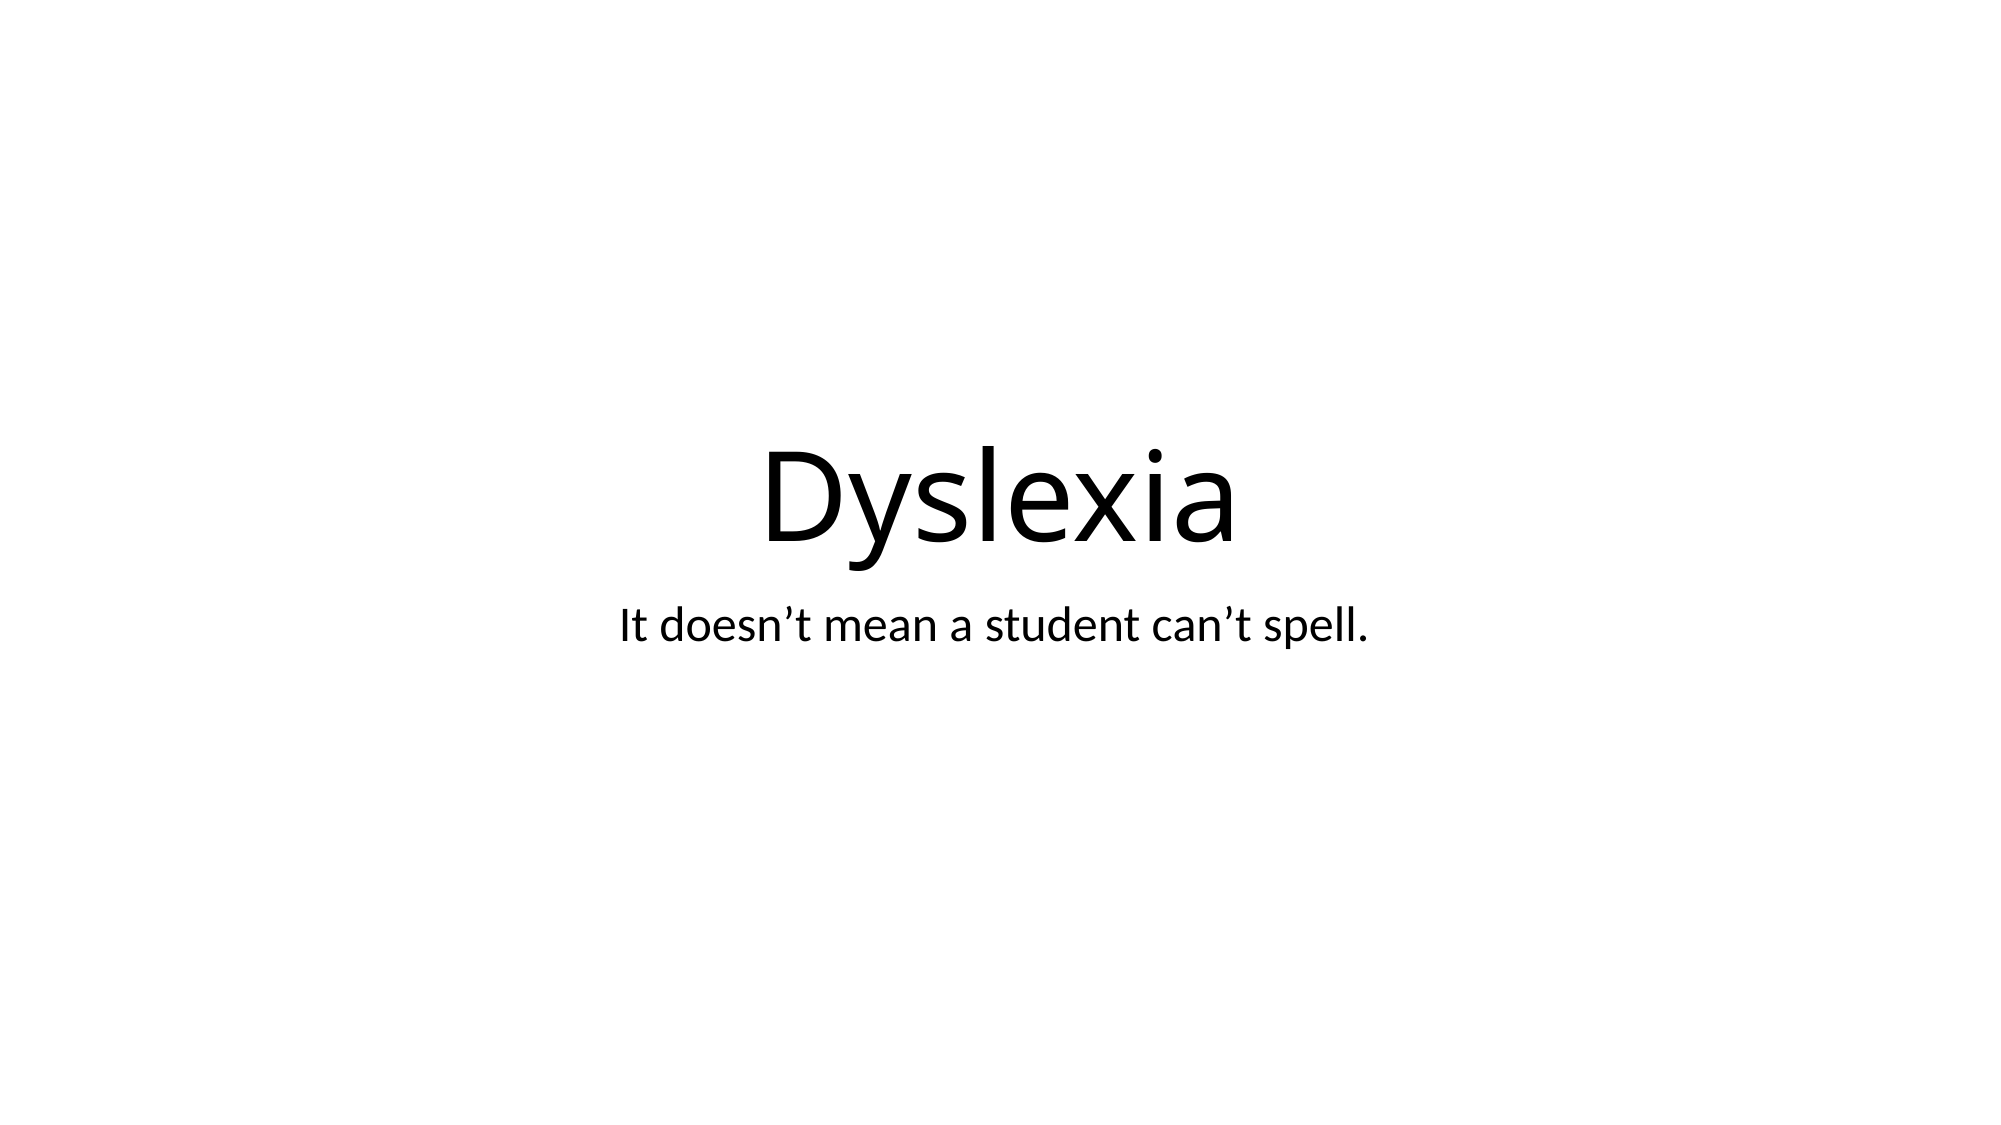

# Dyslexia
It doesn’t mean a student can’t spell.